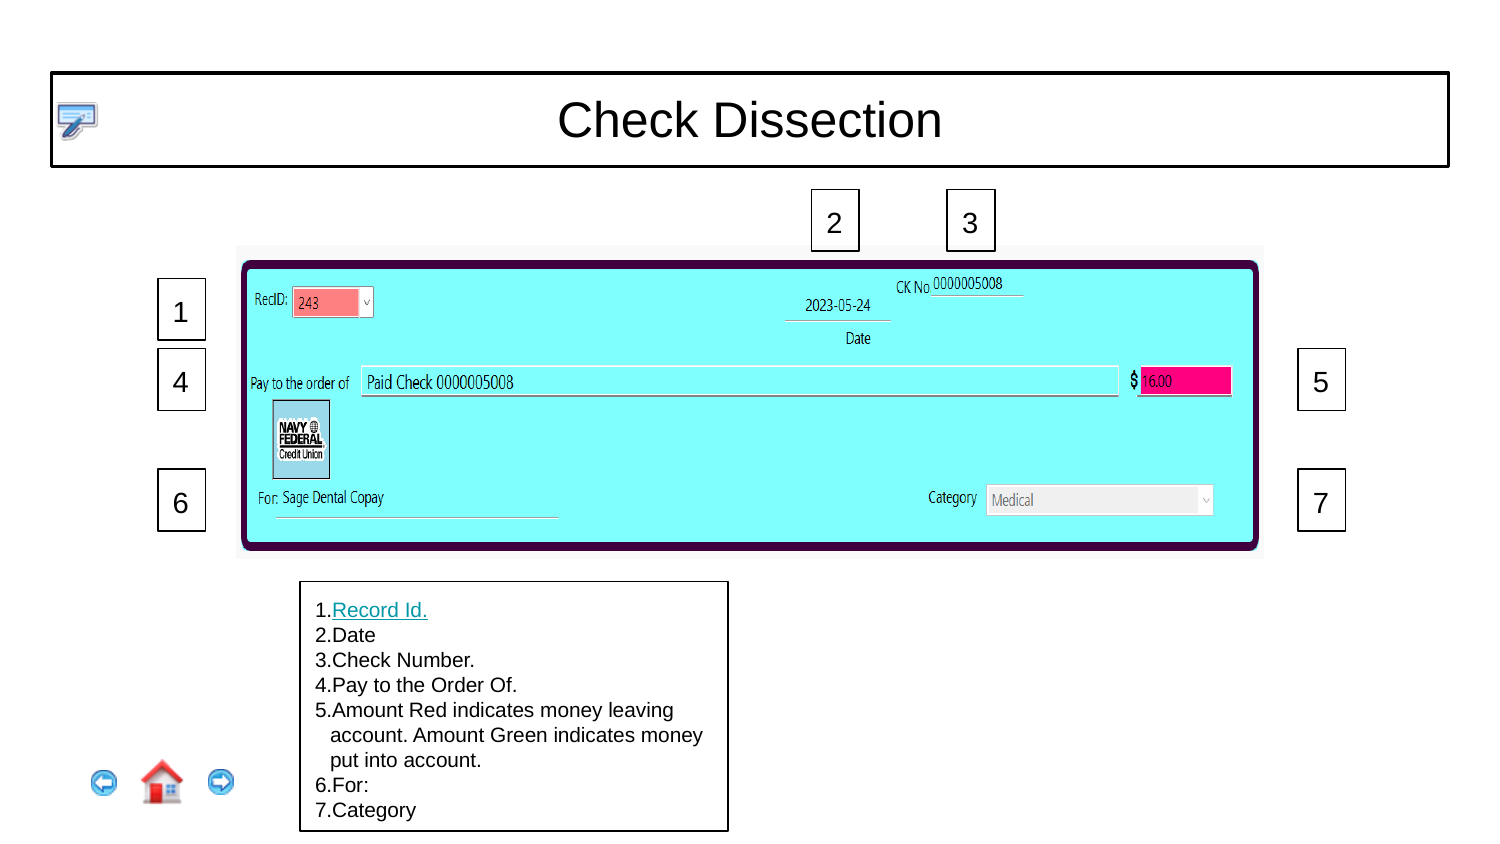

# Check Dissection
2
3
1
4
5
6
7
Record Id.
Date
Check Number.
Pay to the Order Of.
Amount Red indicates money leaving account. Amount Green indicates money put into account.
For:
Category